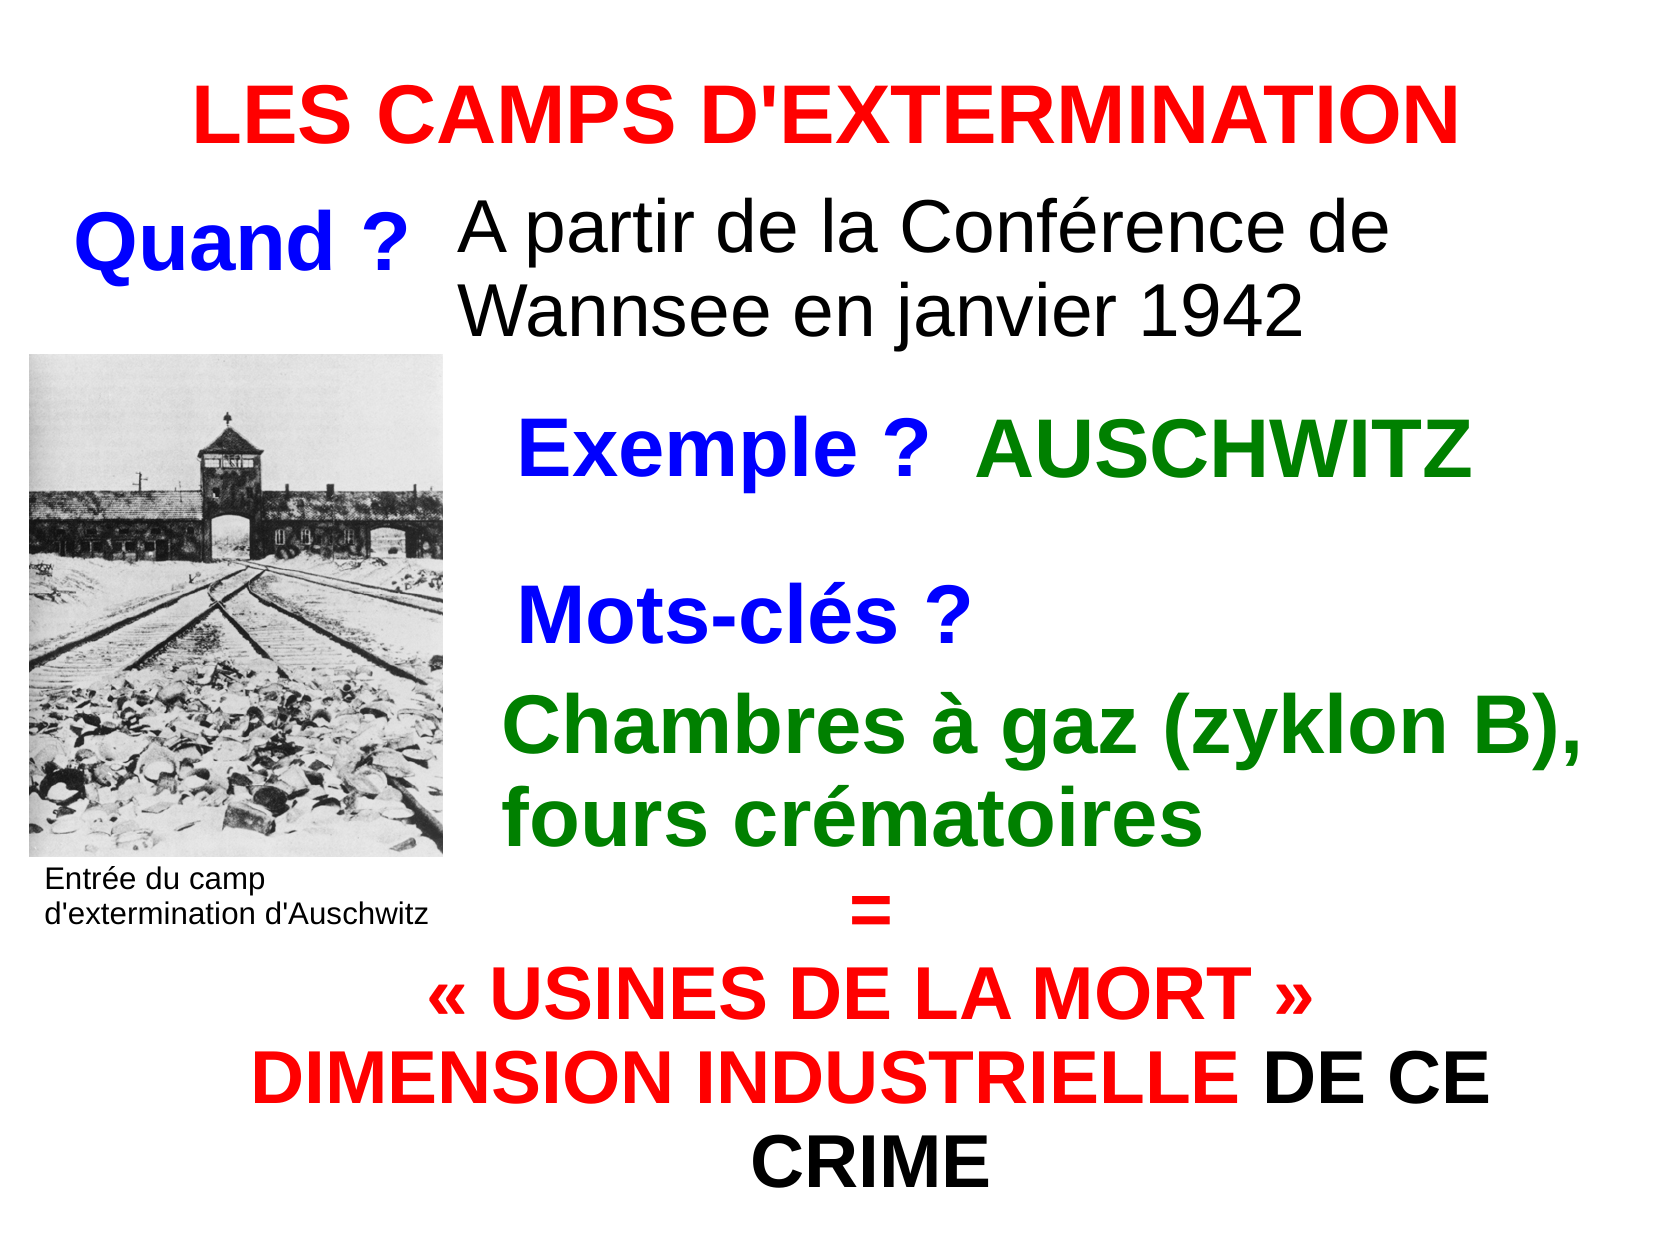

LES CAMPS D'EXTERMINATION
A partir de la Conférence de Wannsee en janvier 1942
Quand ?
# AUSCHWITZ
Exemple ?
Mots-clés ?
Chambres à gaz (zyklon B), fours crématoires
Entrée du camp
d'extermination d'Auschwitz
=
« USINES DE LA MORT »
DIMENSION INDUSTRIELLE DE CE CRIME